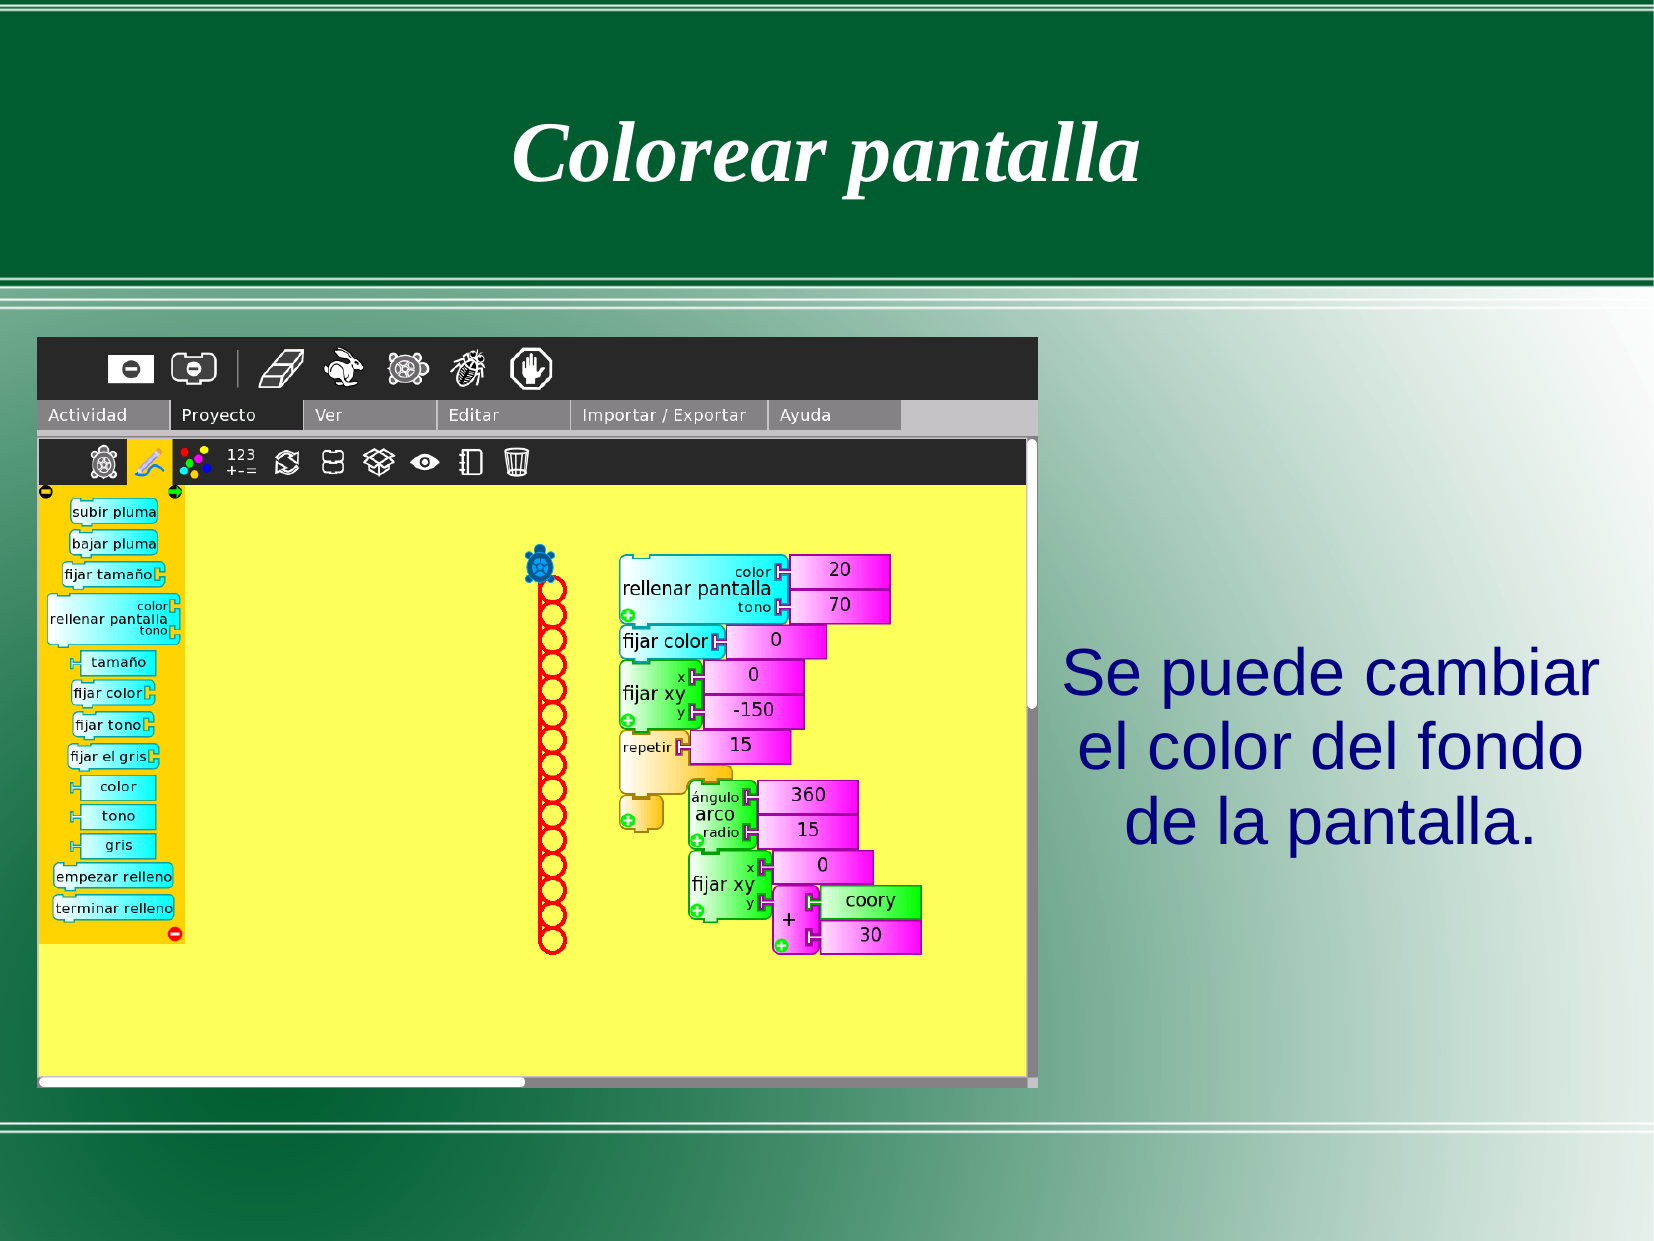

# Colorear pantalla
Se puede cambiar el color del fondo de la pantalla.